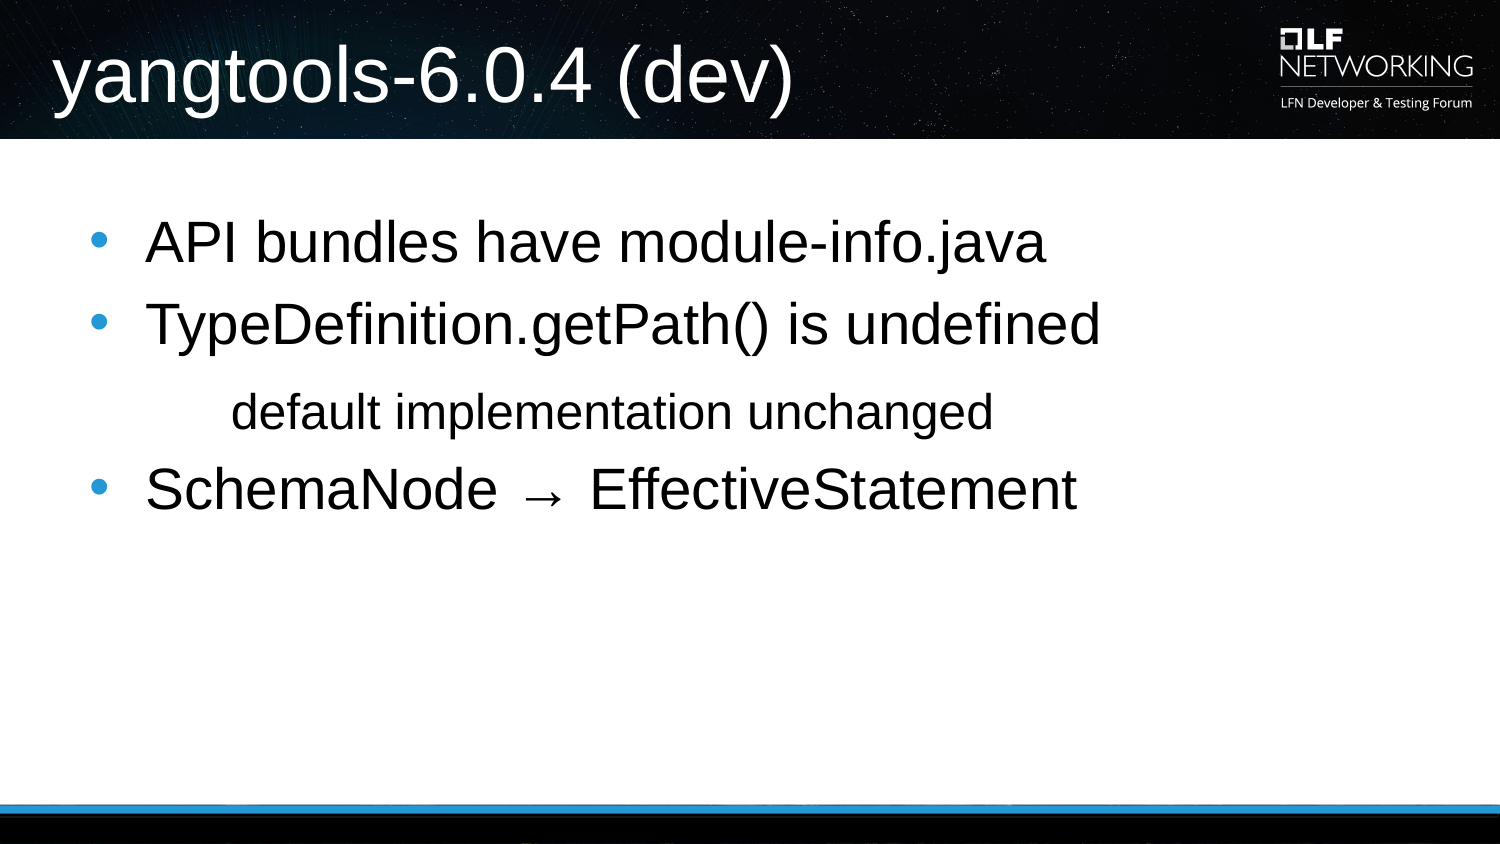

# yangtools-6.0.4 (dev)
API bundles have module-info.java
TypeDefinition.getPath() is undefined
default implementation unchanged
SchemaNode → EffectiveStatement